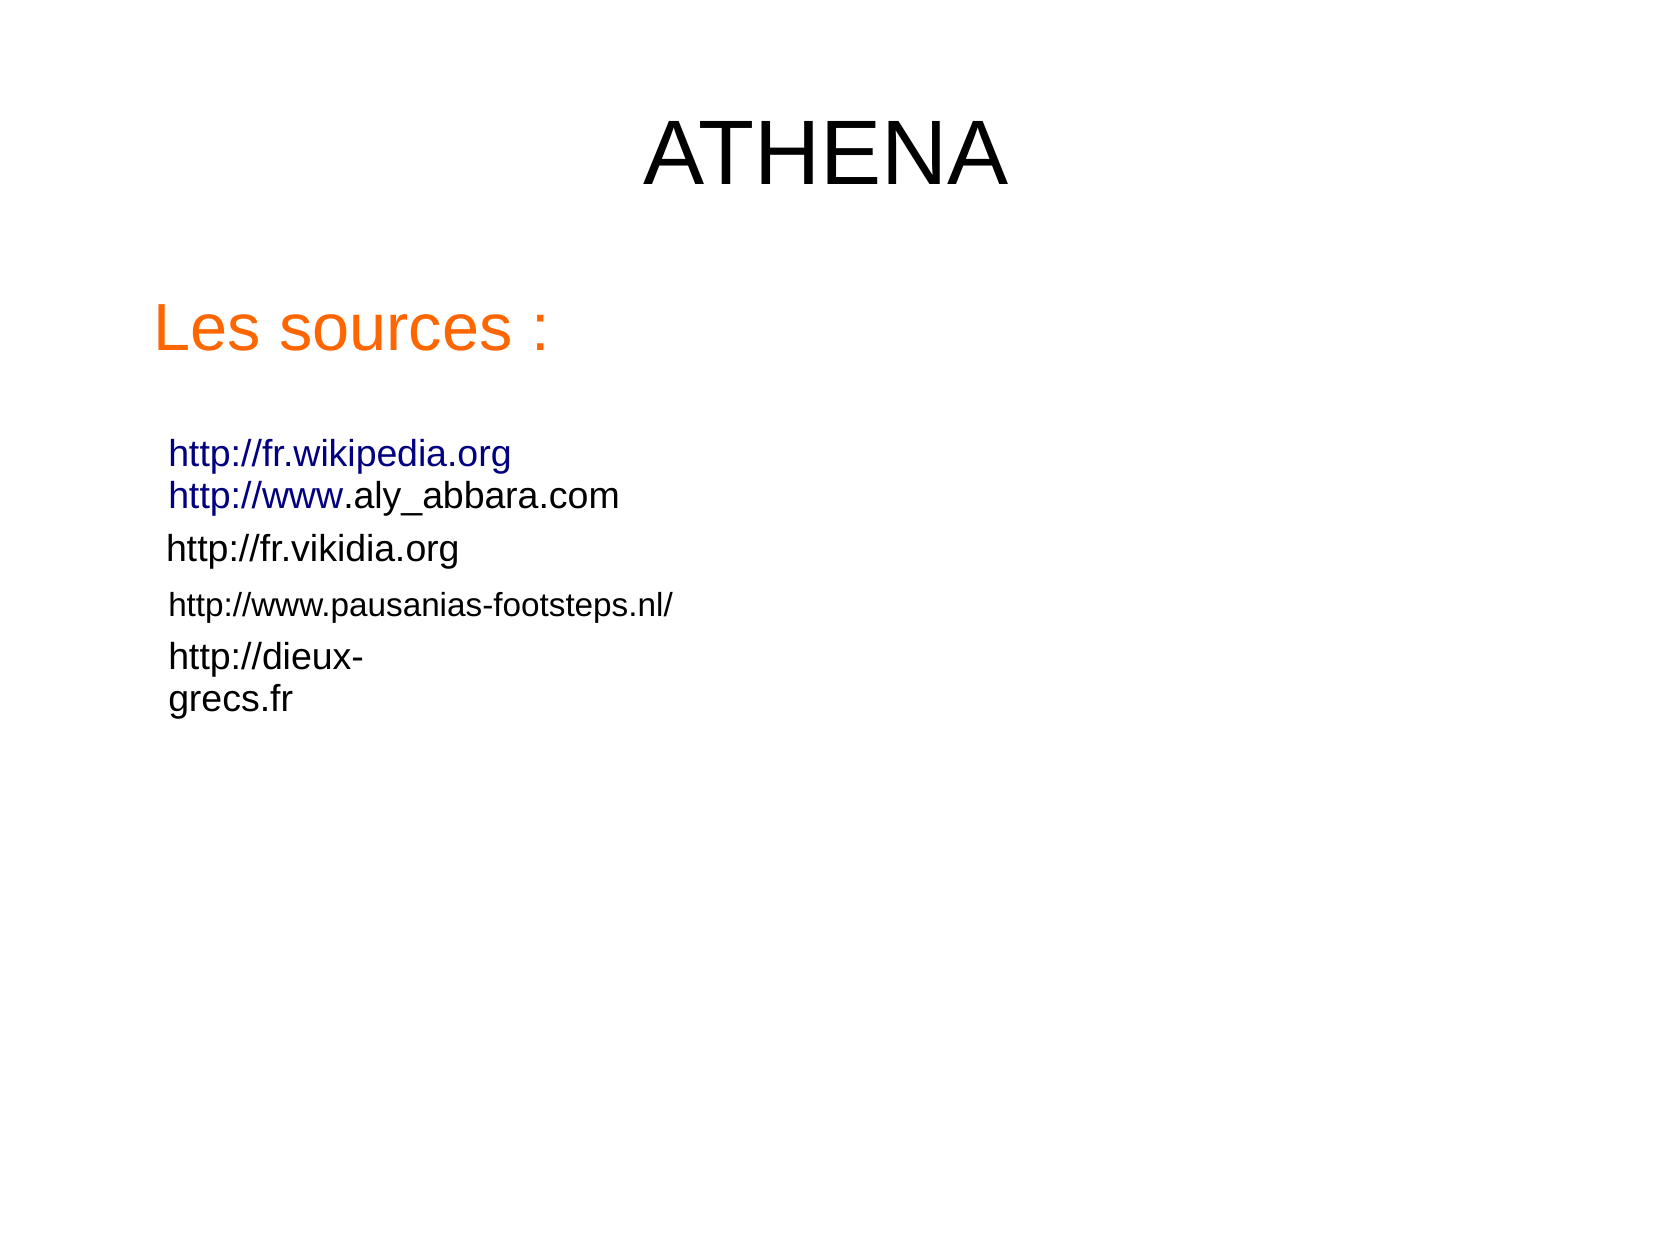

# ATHENA
Les sources :
http://fr.wikipedia.org
http://www.aly_abbara.com
http://fr.vikidia.org
http://www.pausanias-footsteps.nl/
http://dieux-grecs.fr